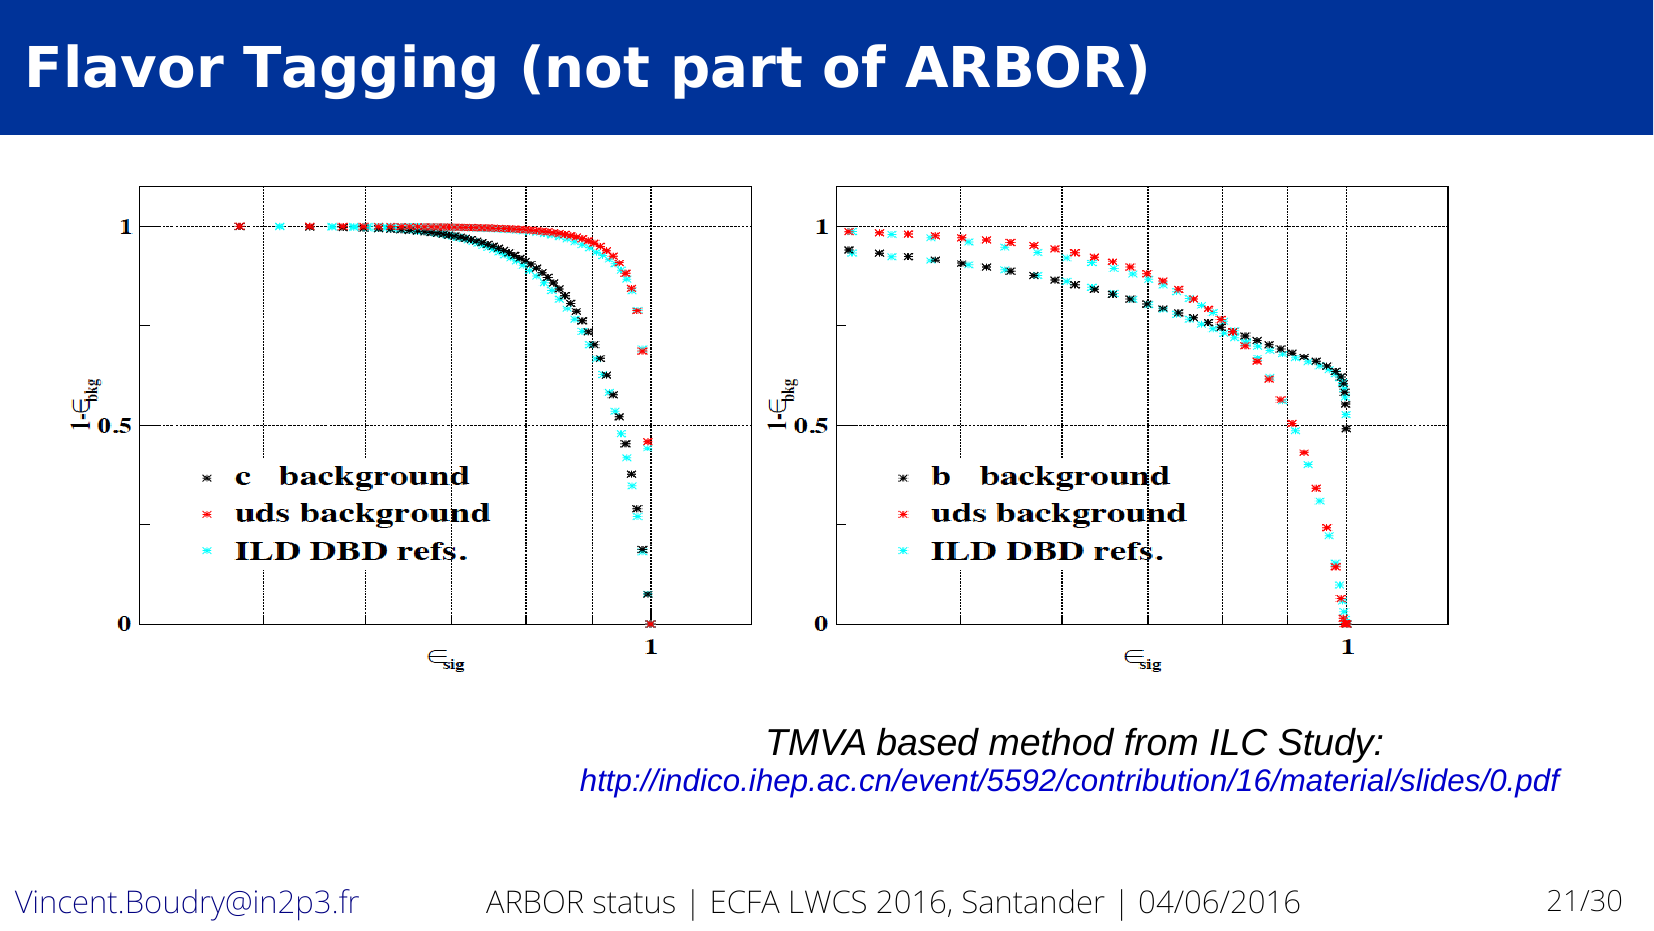

# Flavor Tagging (not part of ARBOR)
TMVA based method from ILC Study:
http://indico.ihep.ac.cn/event/5592/contribution/16/material/slides/0.pdf
ARBOR status | ECFA LWCS 2016, Santander | 04/06/2016
21